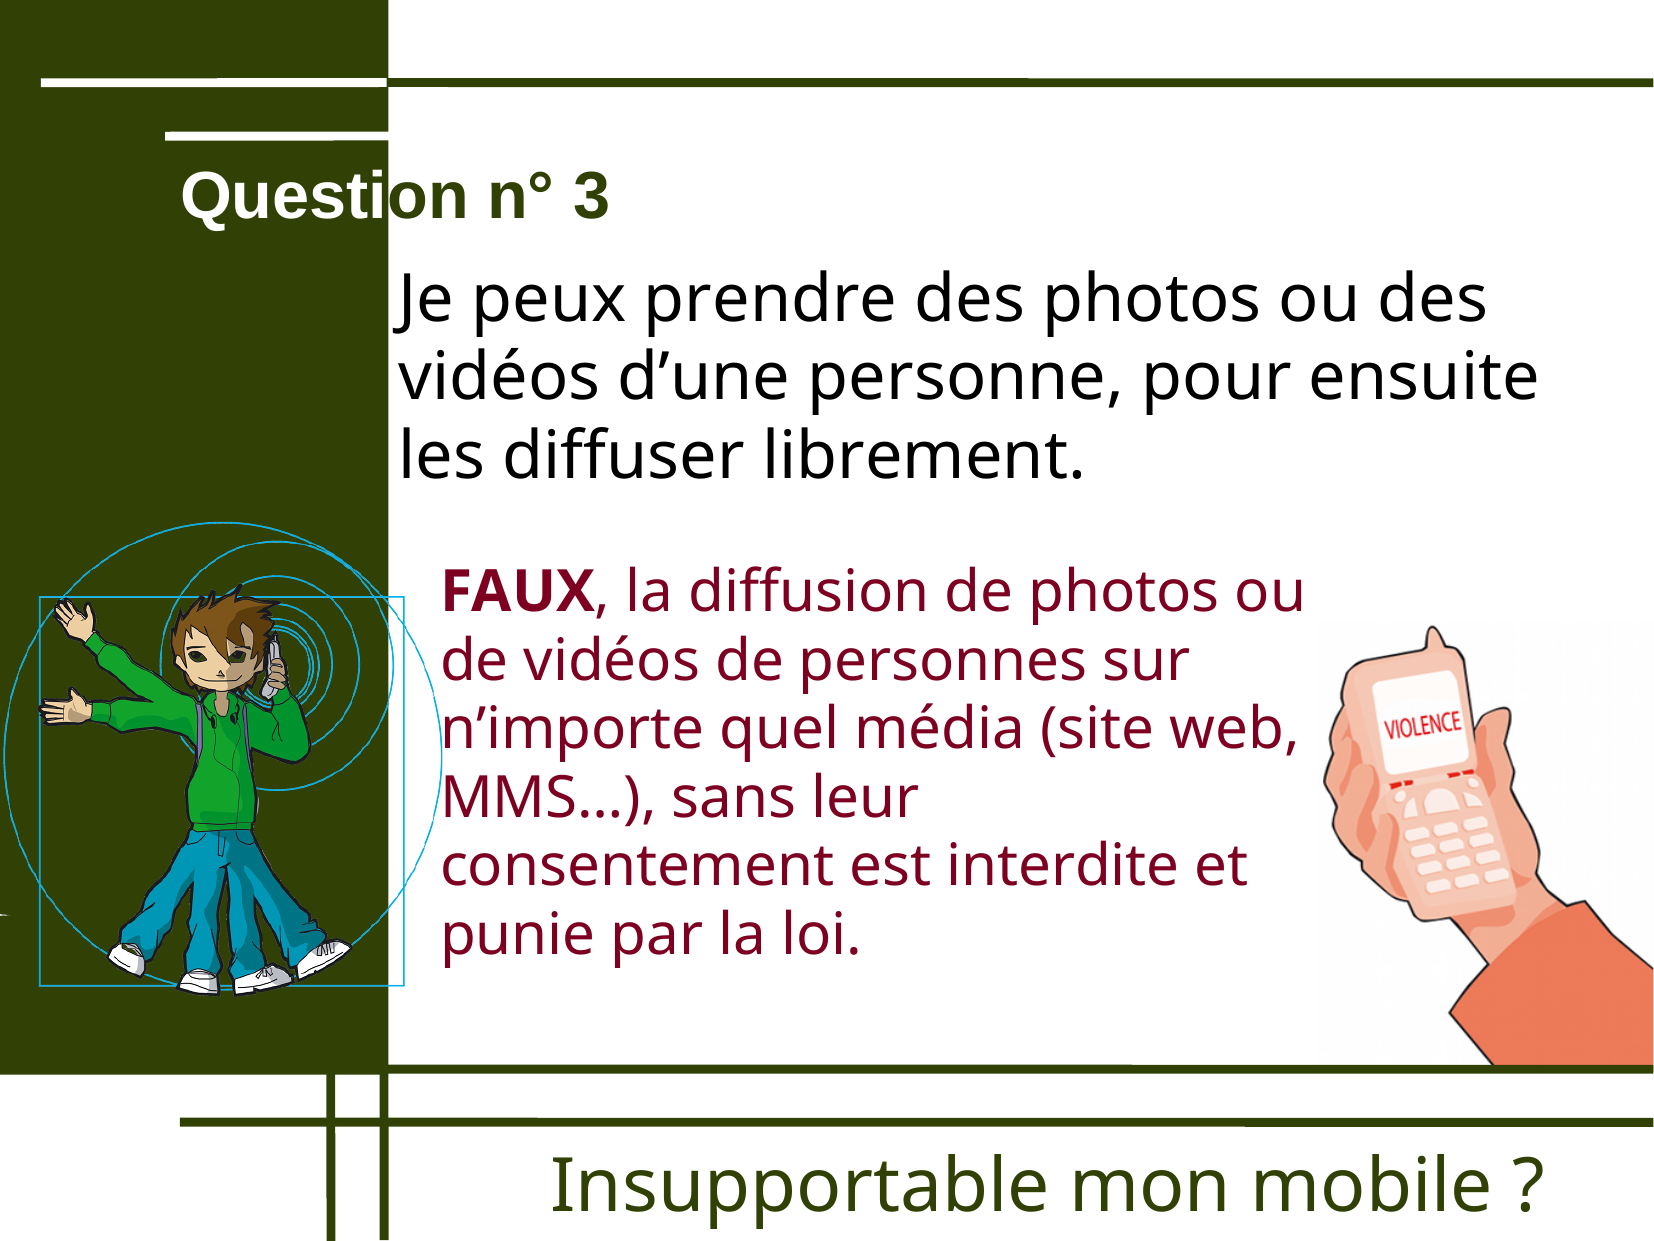

Question n° 3
Je peux prendre des photos ou des vidéos d’une personne, pour ensuite les diffuser librement.
FAUX, la diffusion de photos ou de vidéos de personnes sur n’importe quel média (site web, MMS…), sans leur consentement est interdite et punie par la loi.
Insupportable mon mobile ?